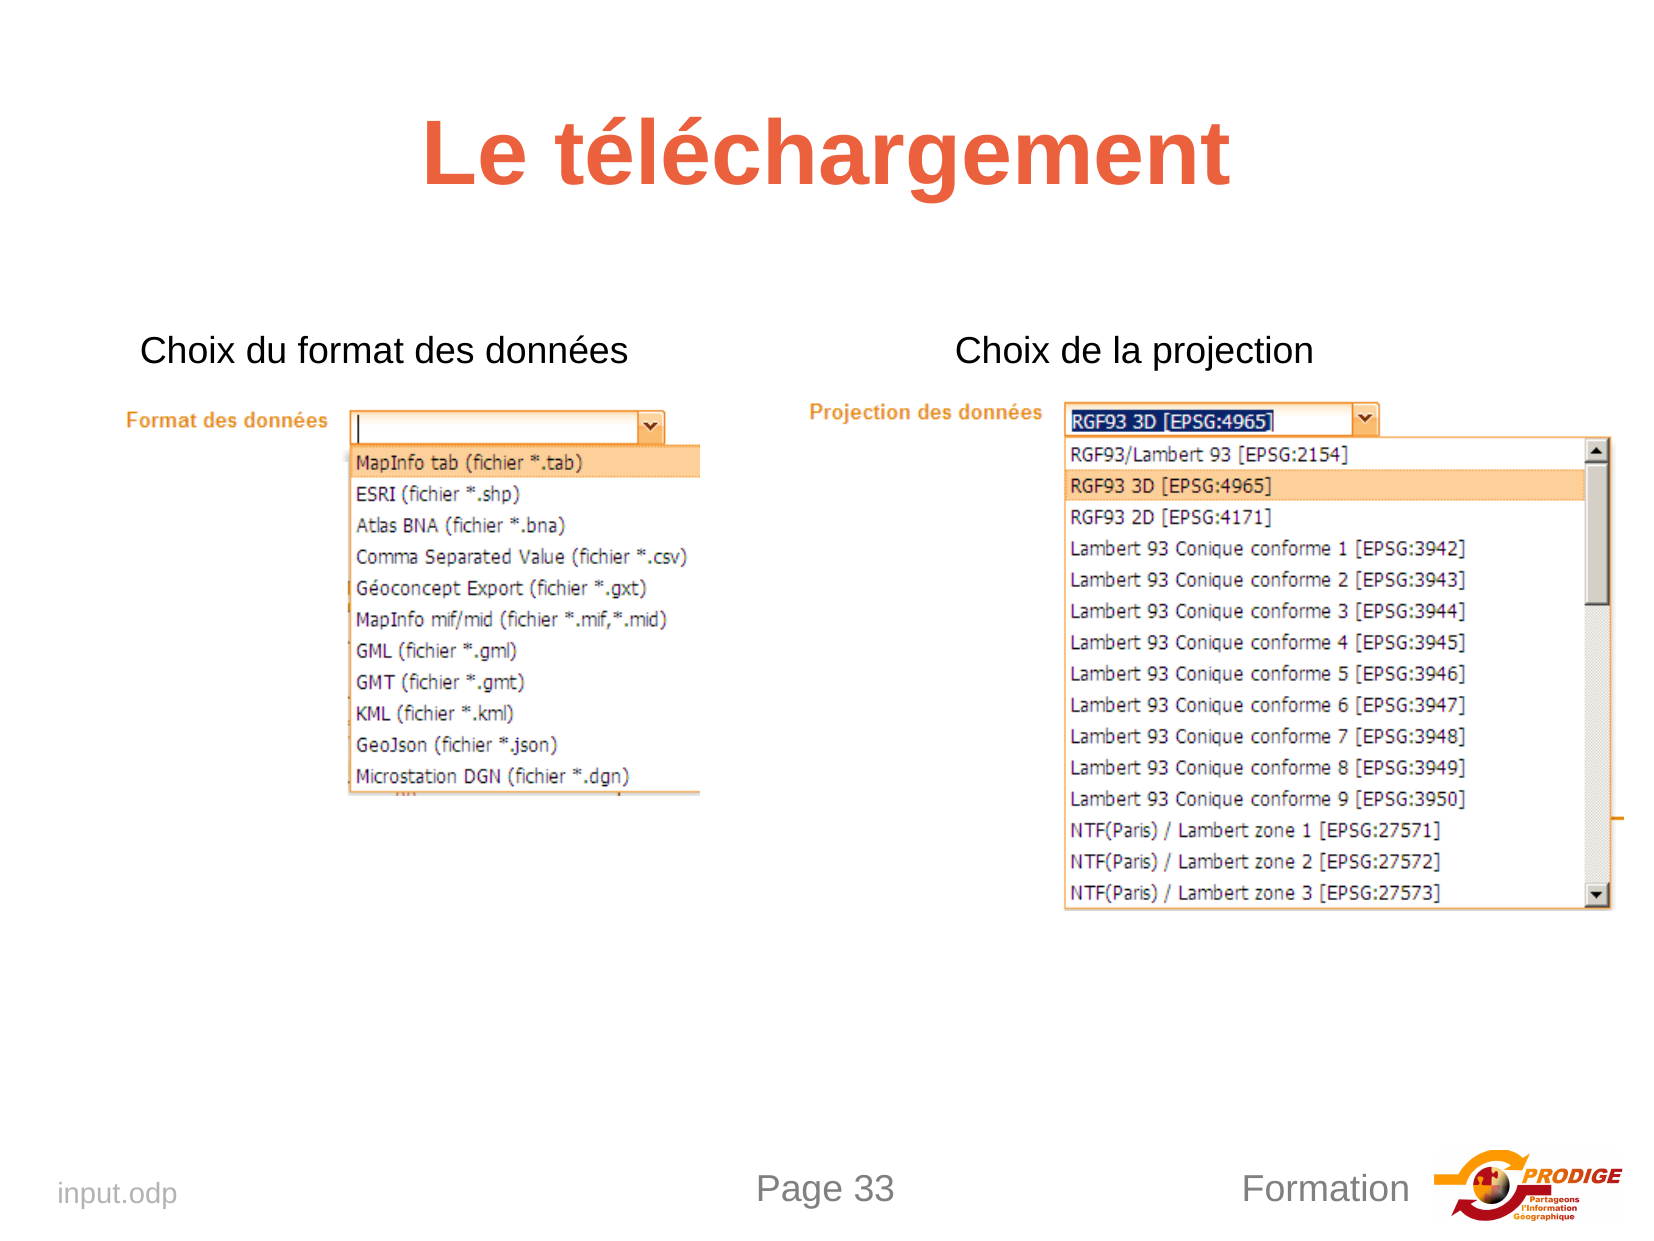

# Le téléchargement
Choix du format des données
Choix de la projection